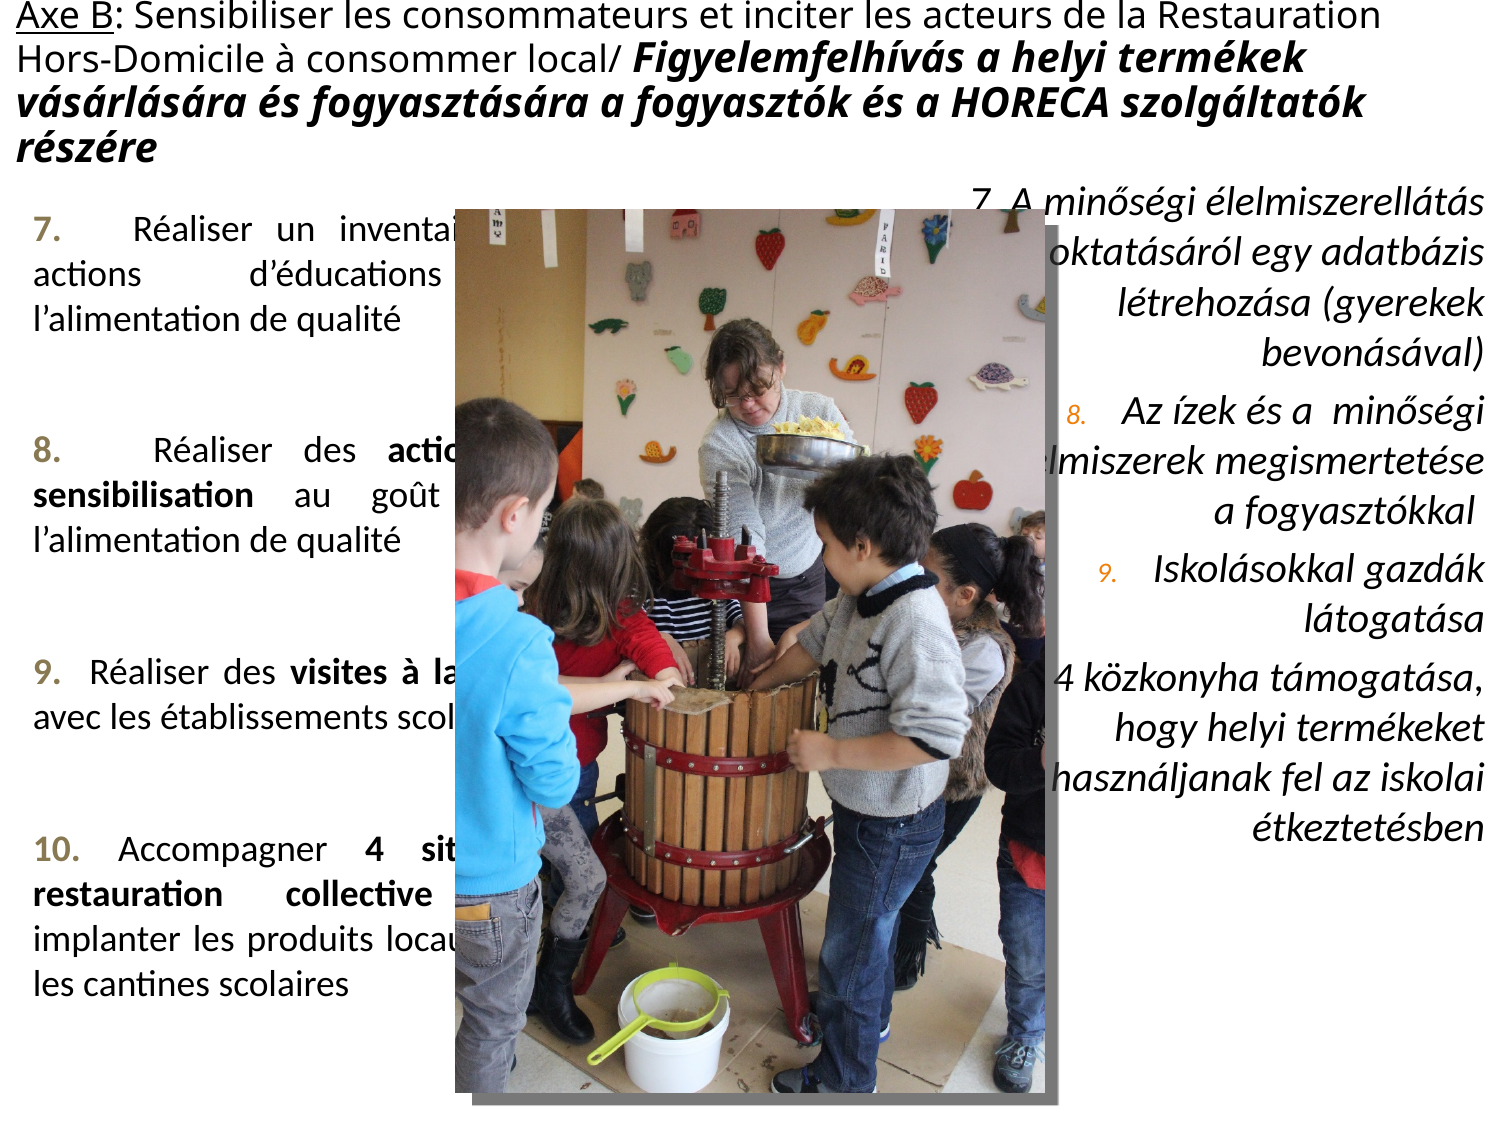

# Axe B: Sensibiliser les consommateurs et inciter les acteurs de la Restauration Hors-Domicile à consommer local/ Figyelemfelhívás a helyi termékek vásárlására és fogyasztására a fogyasztók és a HORECA szolgáltatók részére
7. A minőségi élelmiszerellátás oktatásáról egy adatbázis létrehozása (gyerekek bevonásával)
Az ízek és a minőségi élelmiszerek megismertetése a fogyasztókkal
Iskolásokkal gazdák látogatása
4 közkonyha támogatása, hogy helyi termékeket használjanak fel az iskolai étkeztetésben
7. Réaliser un inventaire des actions d’éducations à l’alimentation de qualité
8. Réaliser des actions de sensibilisation au goût et a l’alimentation de qualité
9. Réaliser des visites à la ferme avec les établissements scolaires
10. Accompagner 4 sites de restauration collective pour implanter les produits locaux dans les cantines scolaires